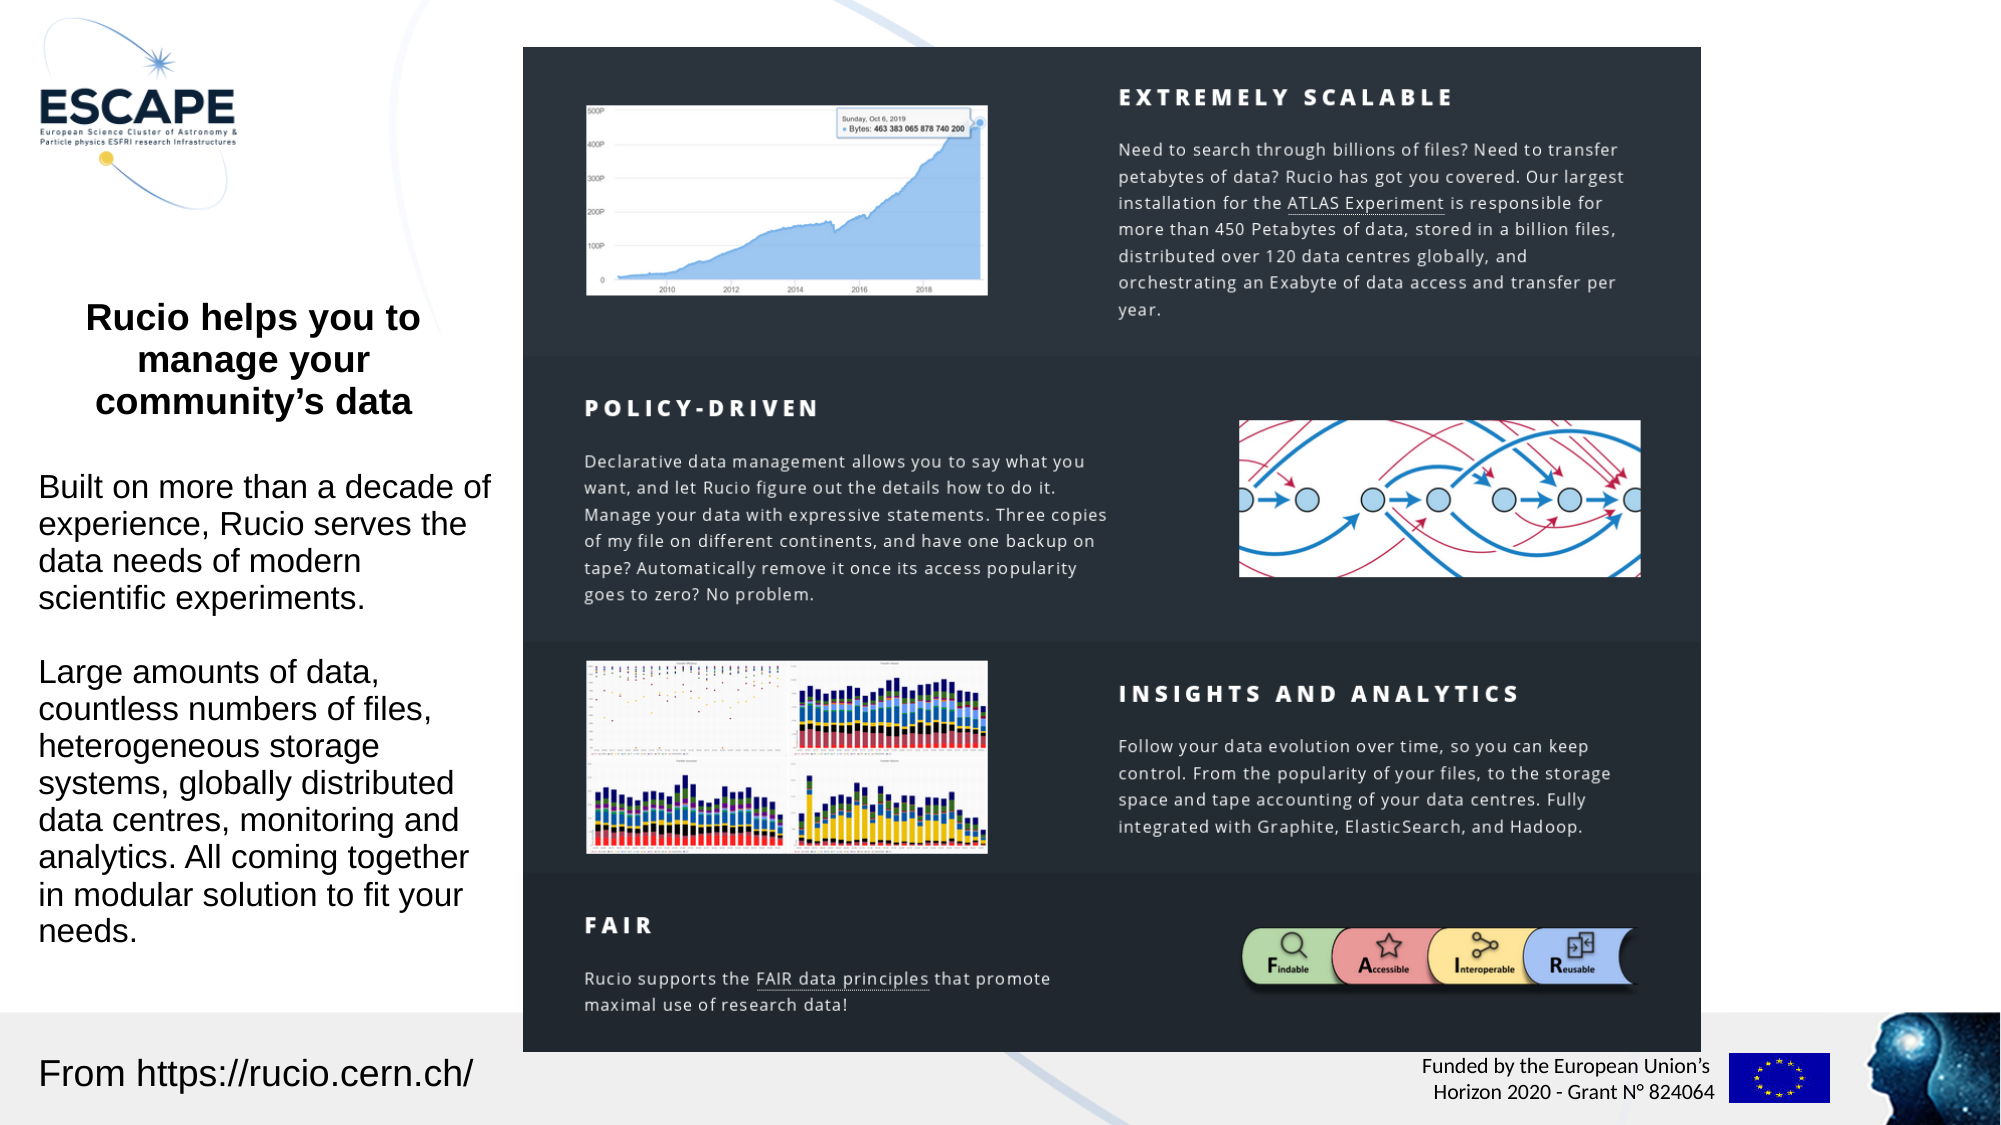

#
Rucio helps you to manage your community’s data
Built on more than a decade of experience, Rucio serves the data needs of modern scientific experiments.
Large amounts of data, countless numbers of files, heterogeneous storage systems, globally distributed data centres, monitoring and analytics. All coming together in modular solution to fit your needs.
From https://rucio.cern.ch/